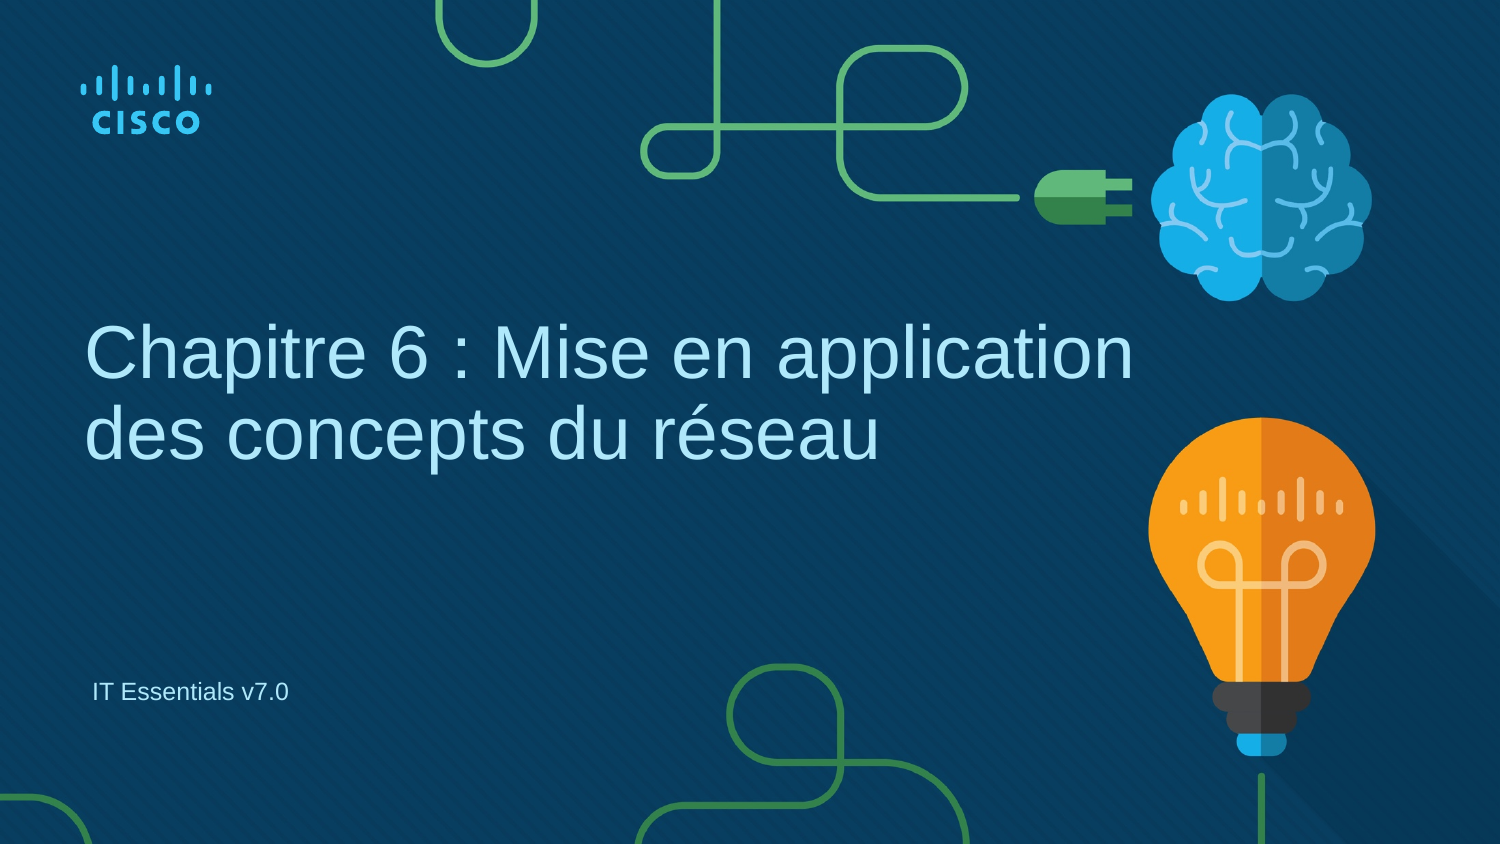

# Chapitre 6 : Mise en application des concepts du réseau
IT Essentials v7.0